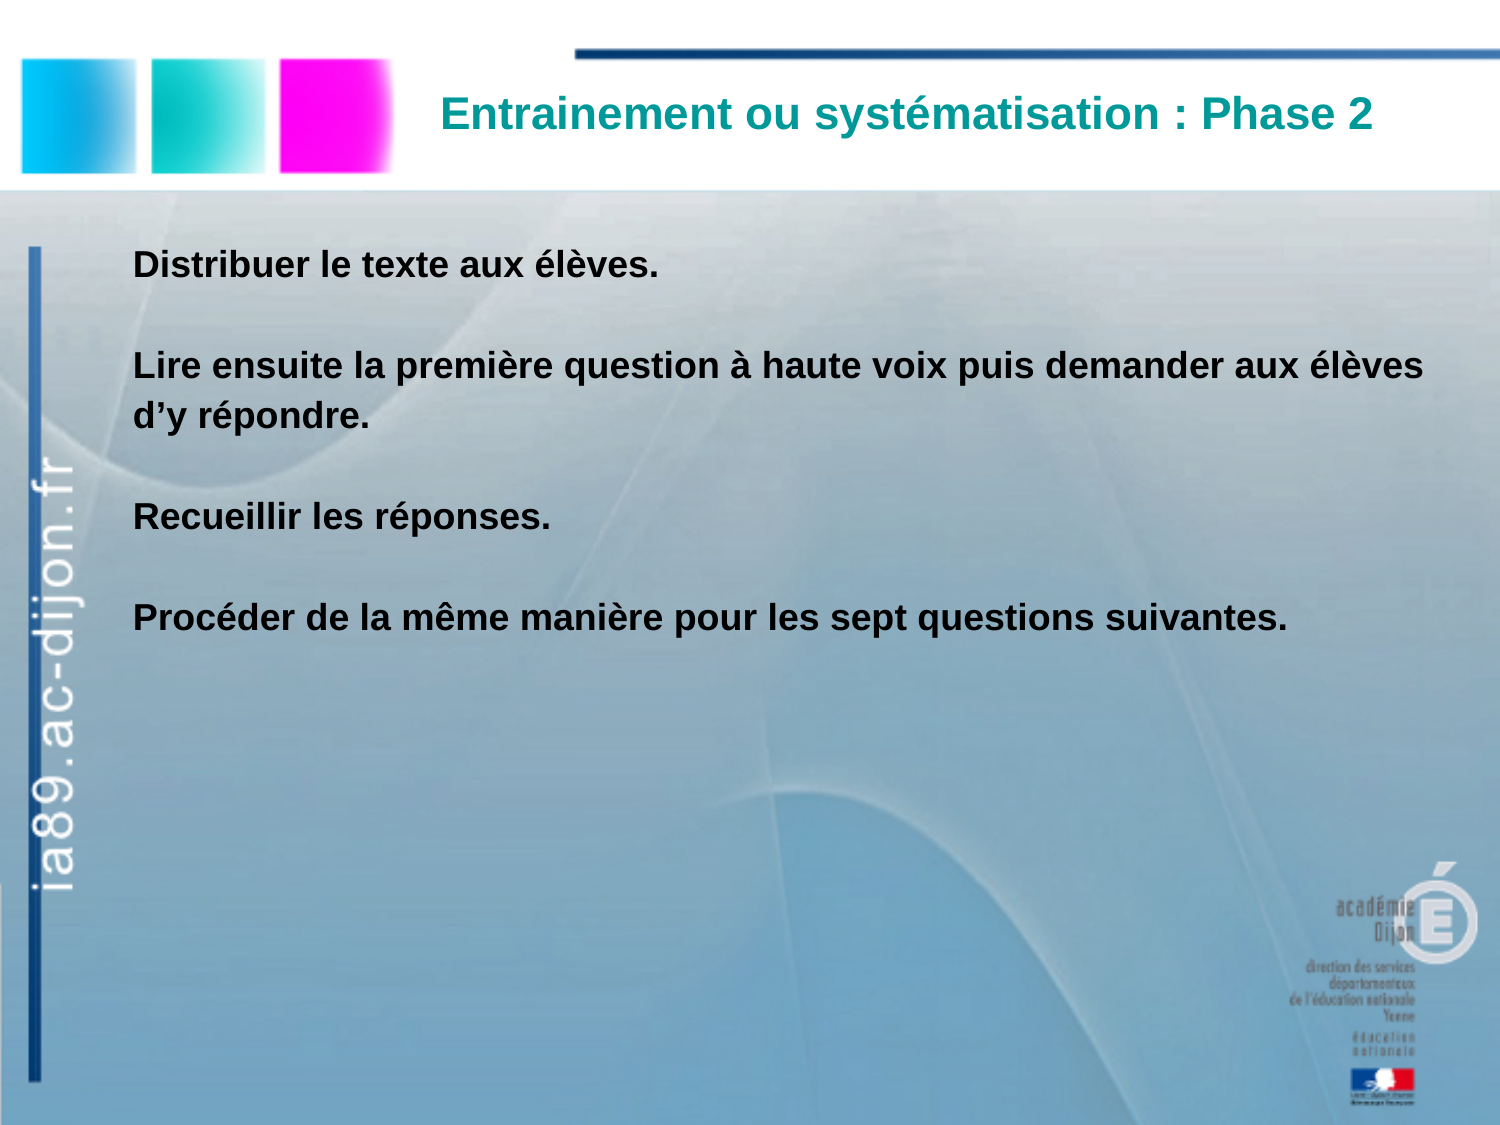

# Entrainement ou systématisation : Phase 2
Distribuer le texte aux élèves.
Lire ensuite la première question à haute voix puis demander aux élèves
d’y répondre.
Recueillir les réponses.
Procéder de la même manière pour les sept questions suivantes.